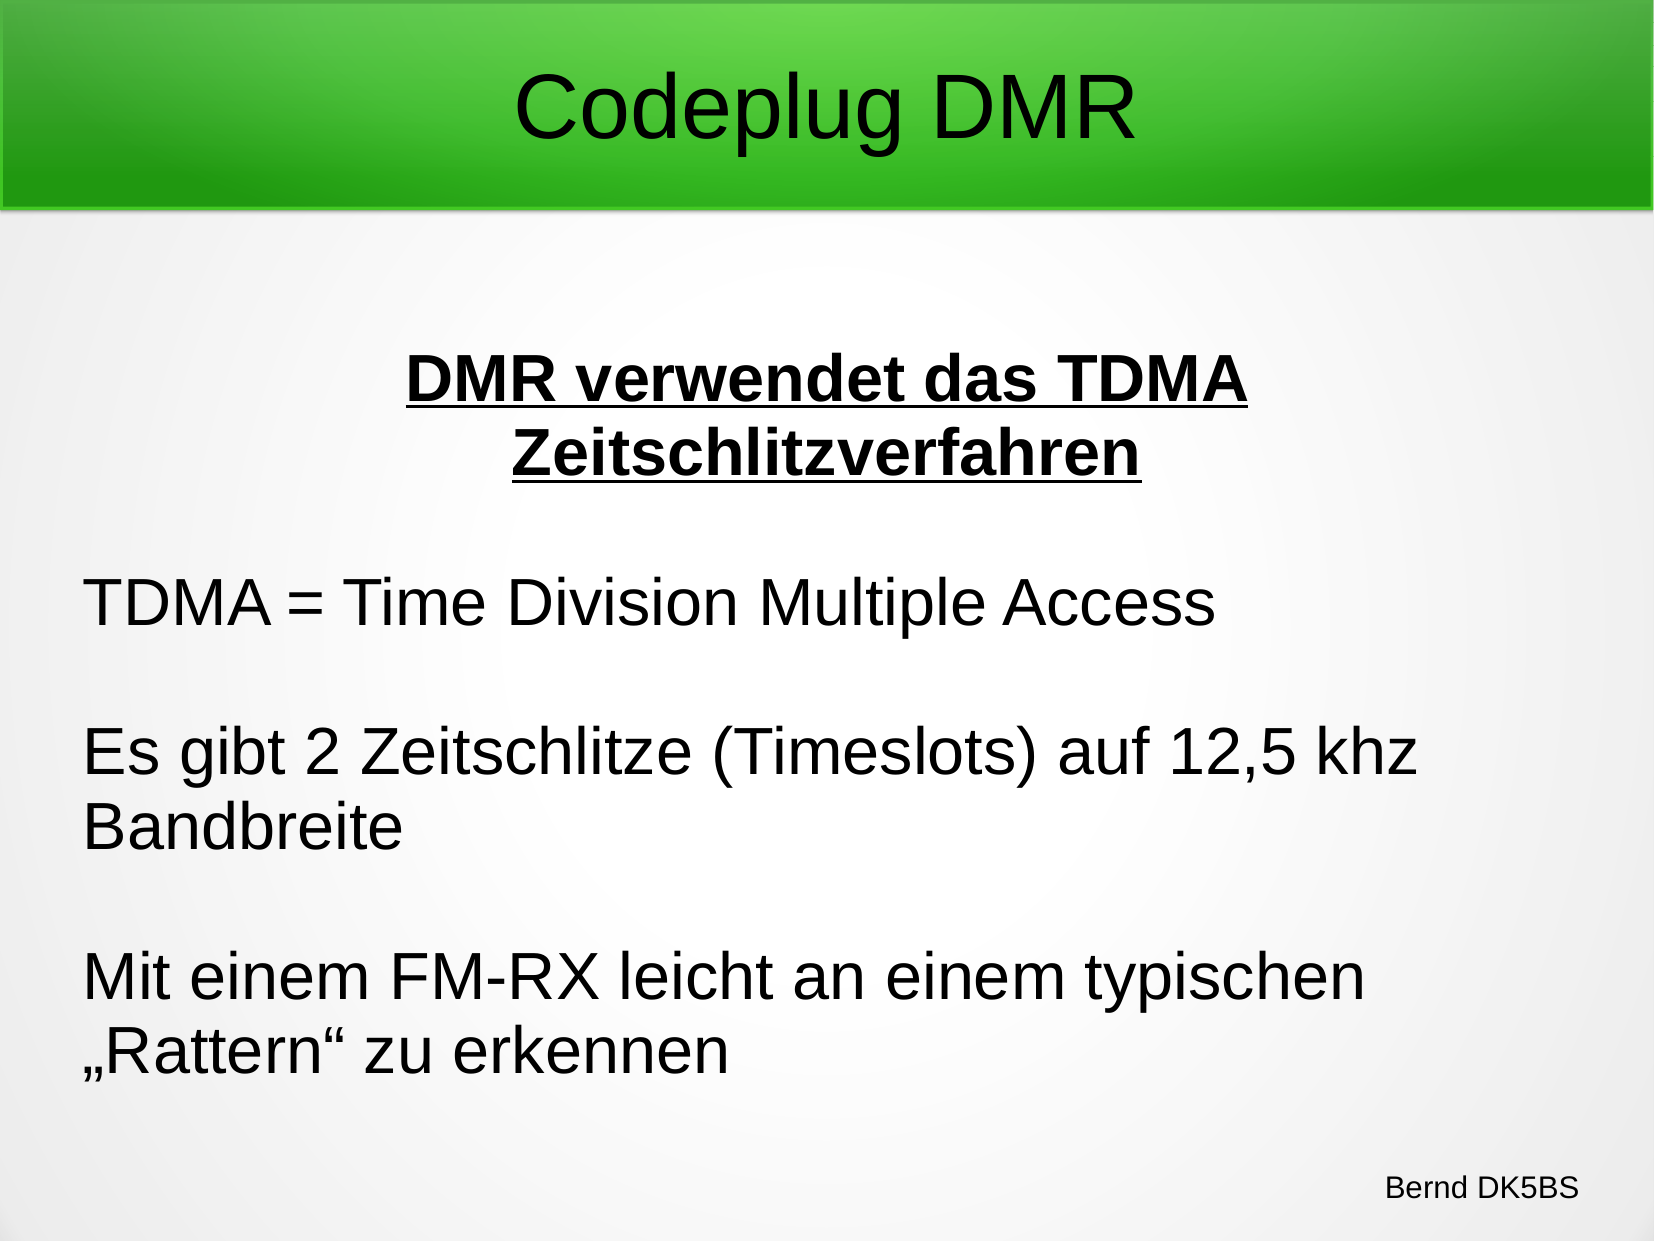

# Codeplug DMR
DMR verwendet das TDMA Zeitschlitzverfahren
TDMA = Time Division Multiple Access
Es gibt 2 Zeitschlitze (Timeslots) auf 12,5 khz Bandbreite
Mit einem FM-RX leicht an einem typischen „Rattern“ zu erkennen
Bernd DK5BS